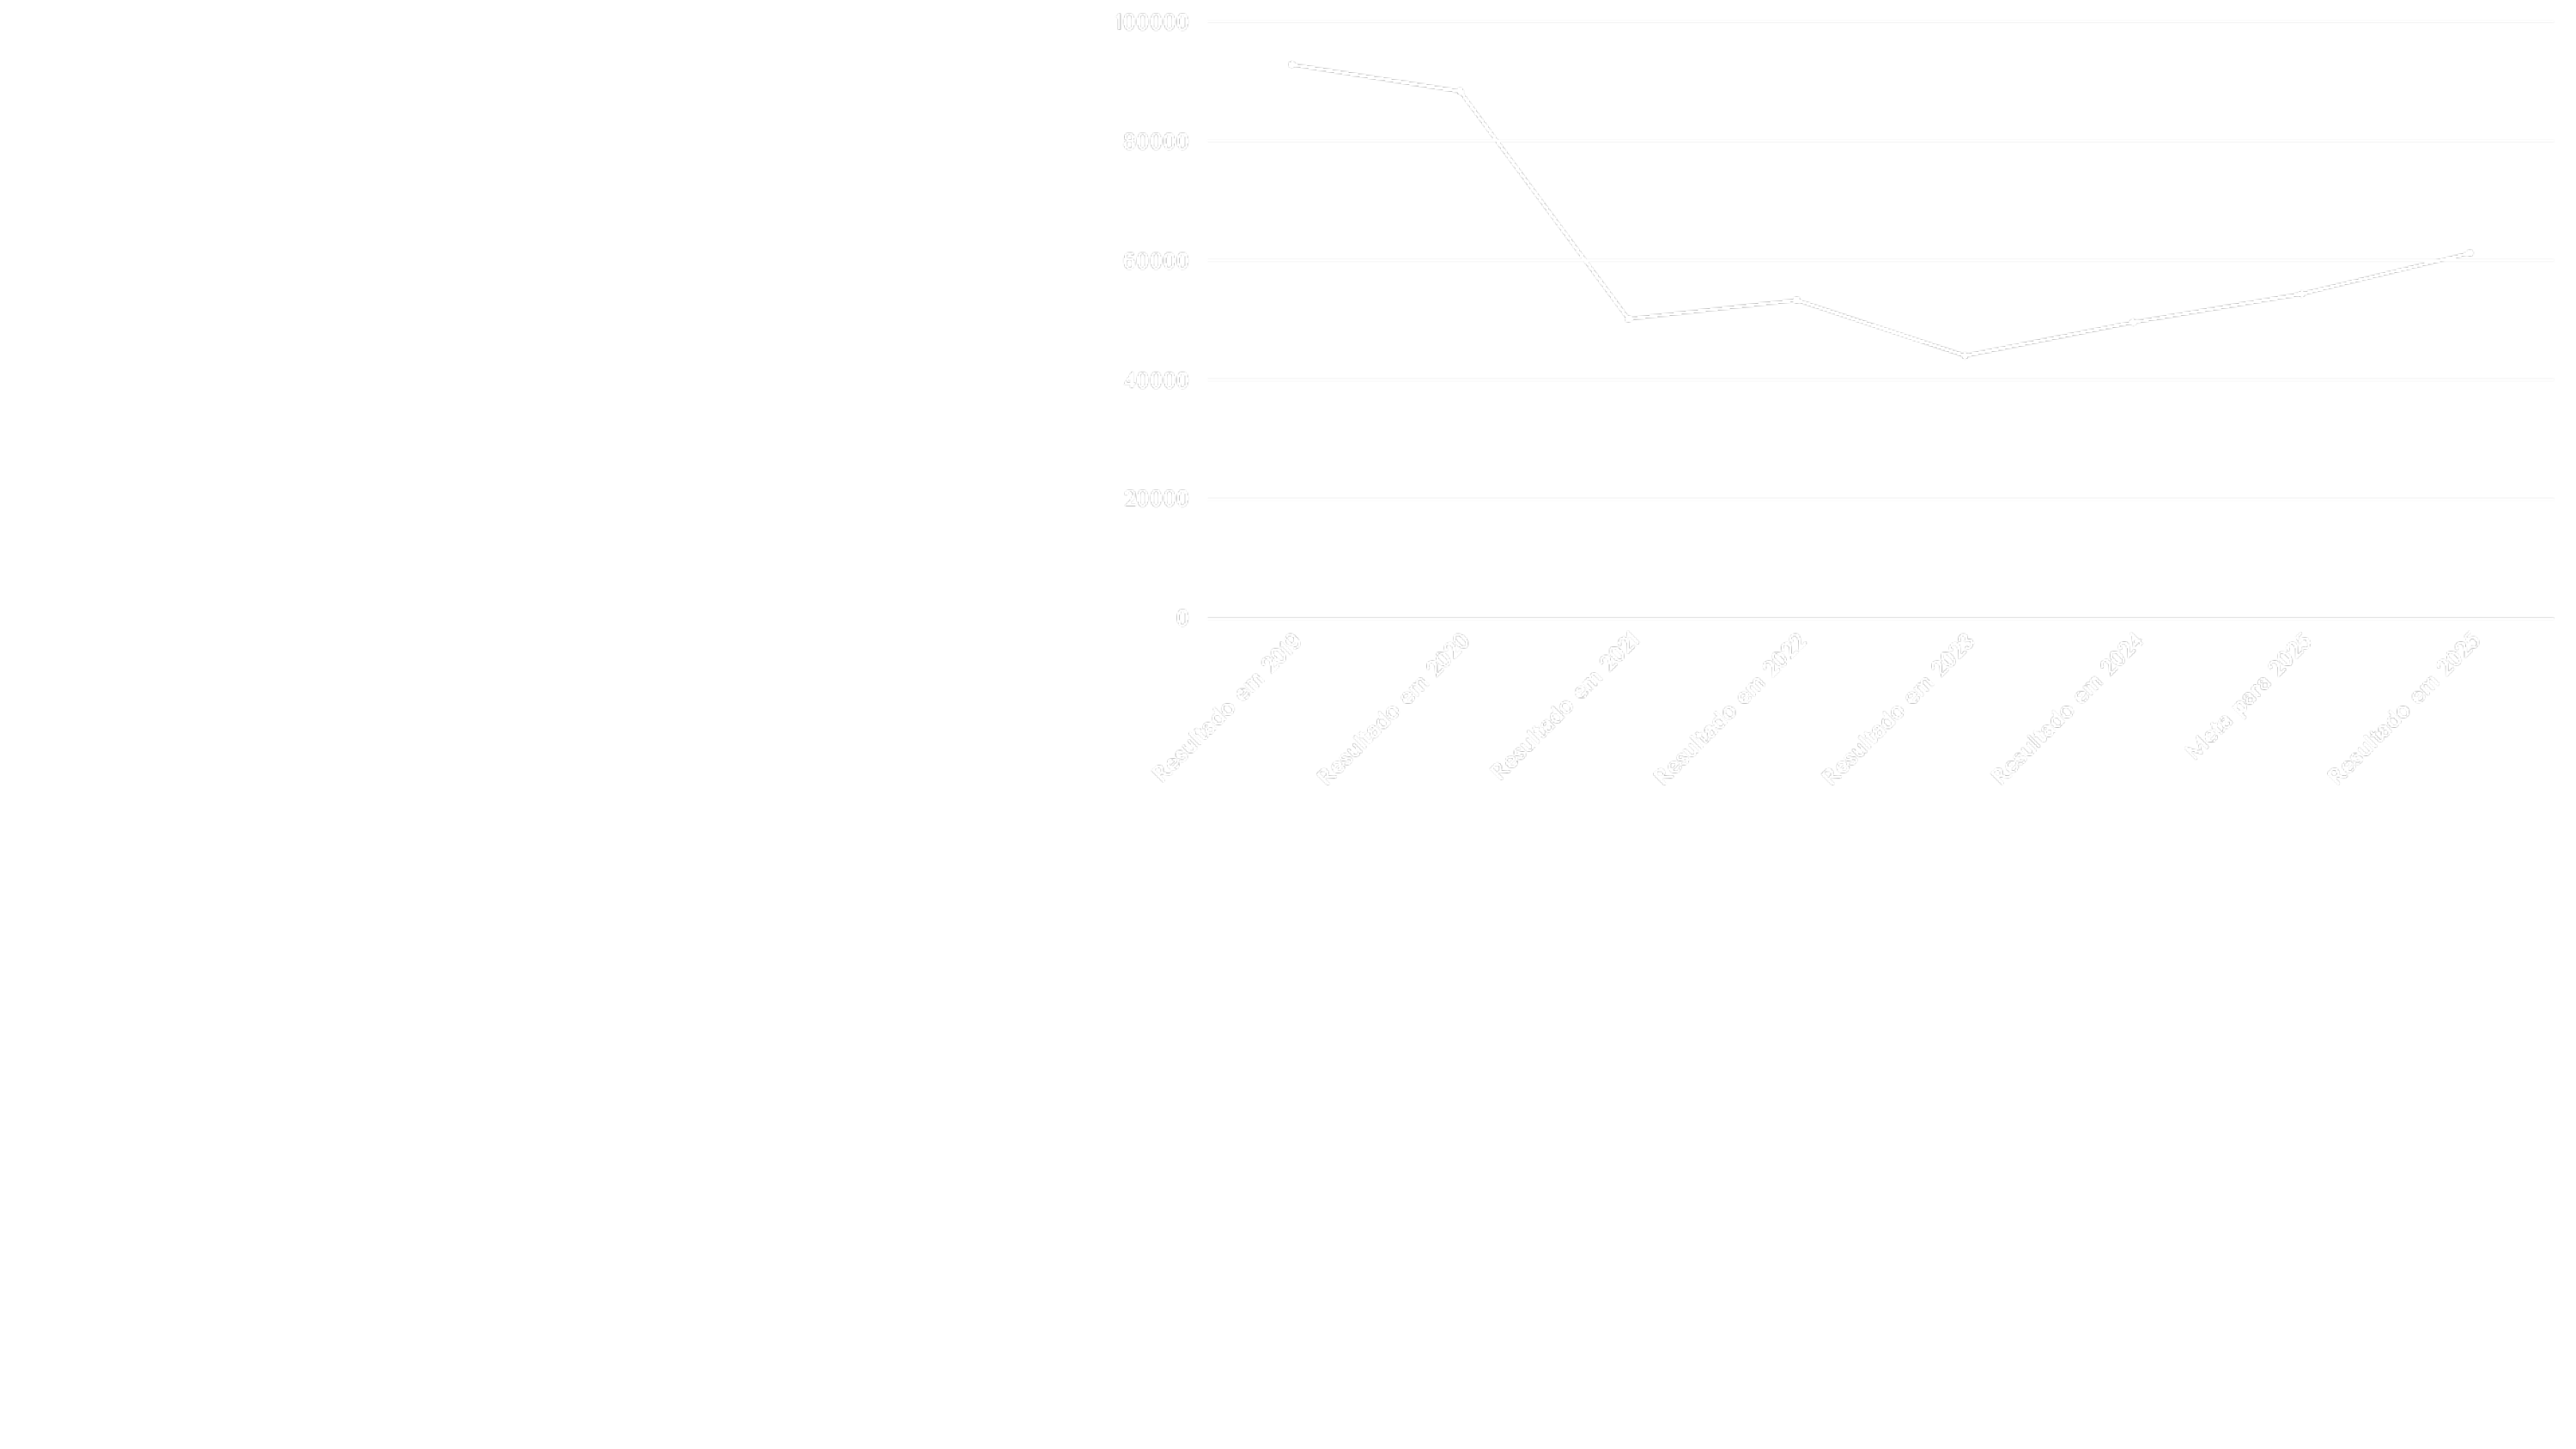

Indicador - Gasto Médio com Contrato de Vigilância Armada e Desarmada – GRV
Unidade de medida: R$ / Número de Trabalhadores .
Definição da Meta Manter as condições contratuais com impacto máximo de 10% no gasto orçamentário com vigilância.
Resultado em 2019 - 92.838,71
Resultado em 2020 - 88.374,94
Resultado 2021 - 50.193,22
Resultado 2022 - 53.341,48
Resultado 2023 - 44.032,37
Resultado em 2024 - 49.632,50
Meta para 2025 - 54.379,18
Resultado em 2025 - 61.235,64